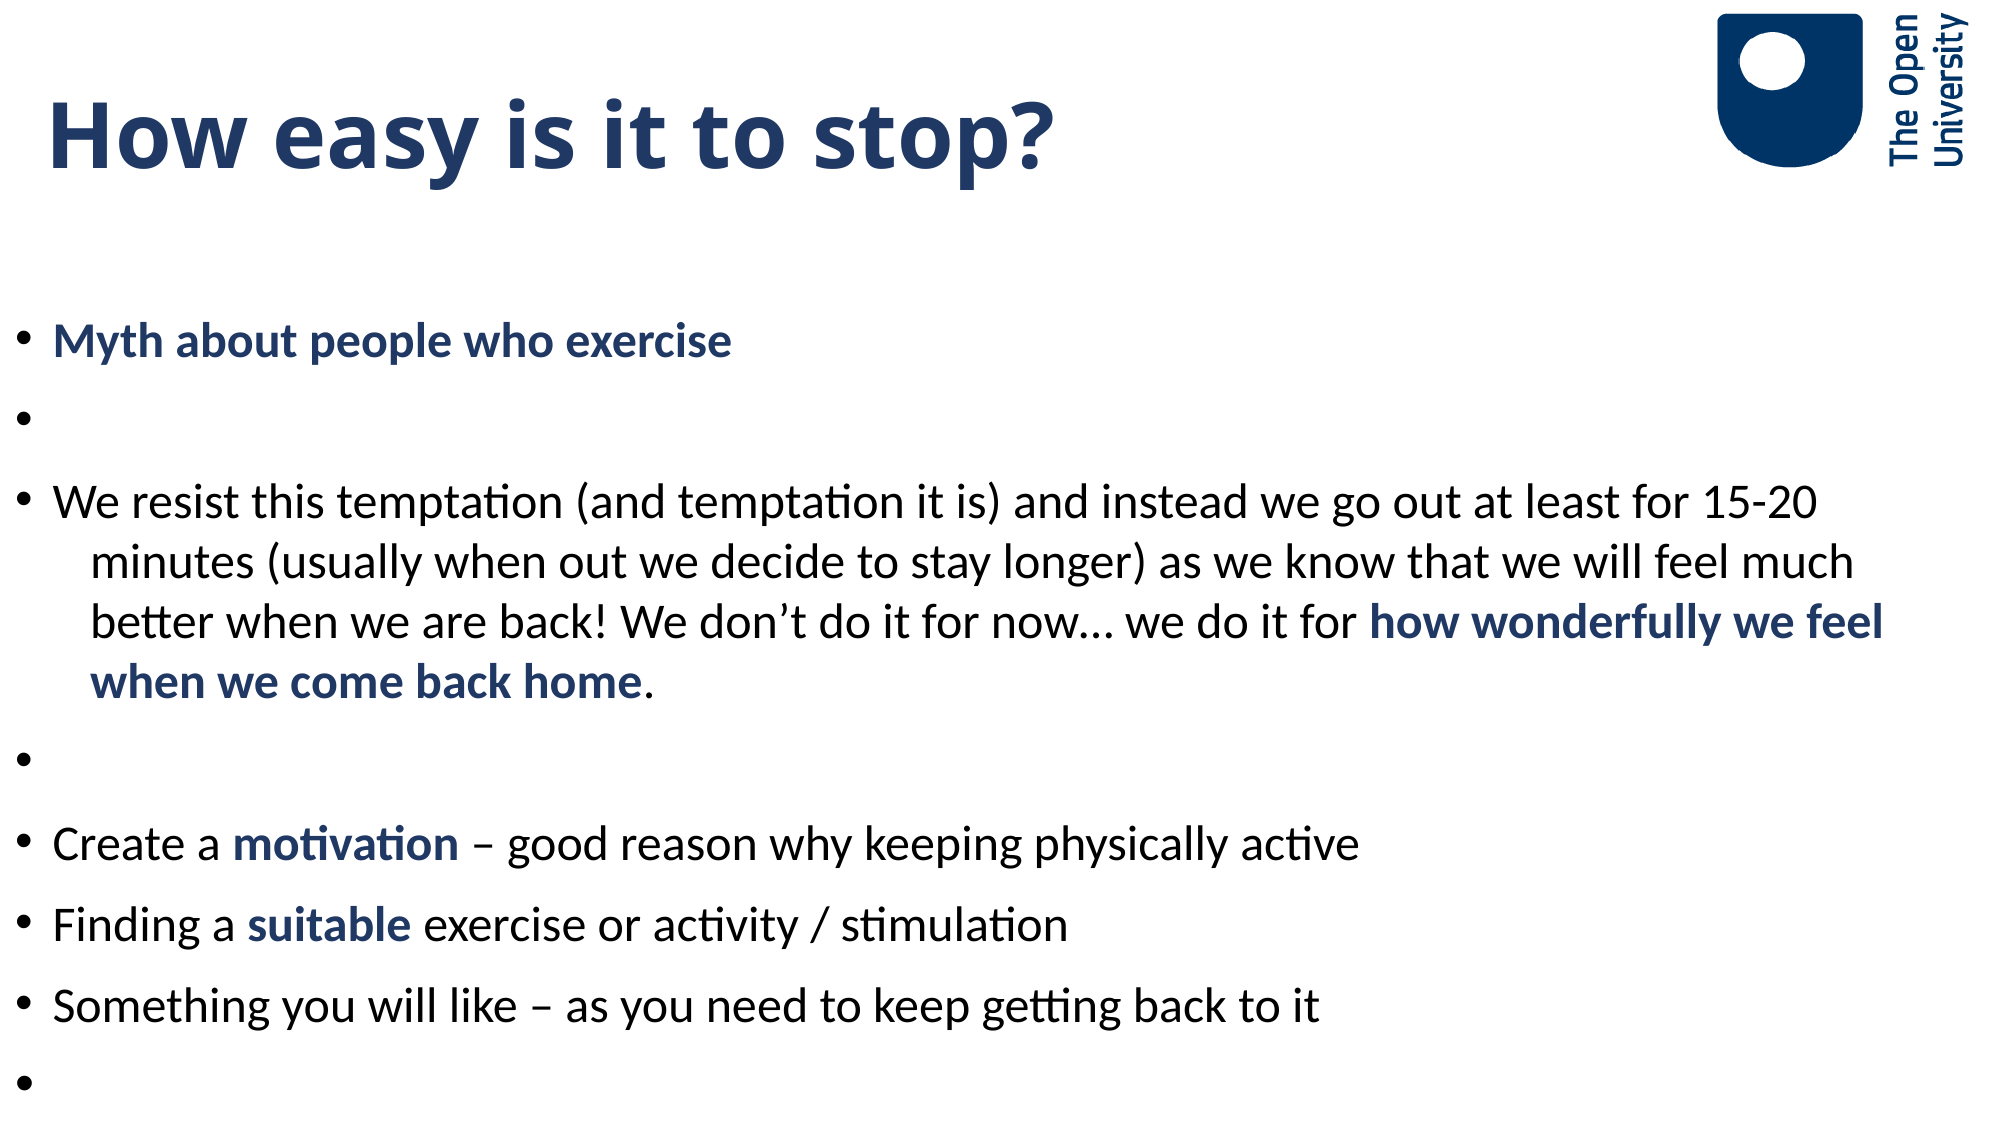

# How easy is it to stop?
Myth about people who exercise
We resist this temptation (and temptation it is) and instead we go out at least for 15-20 minutes (usually when out we decide to stay longer) as we know that we will feel much better when we are back! We don’t do it for now… we do it for how wonderfully we feel when we come back home.
Create a motivation – good reason why keeping physically active
Finding a suitable exercise or activity / stimulation
Something you will like – as you need to keep getting back to it